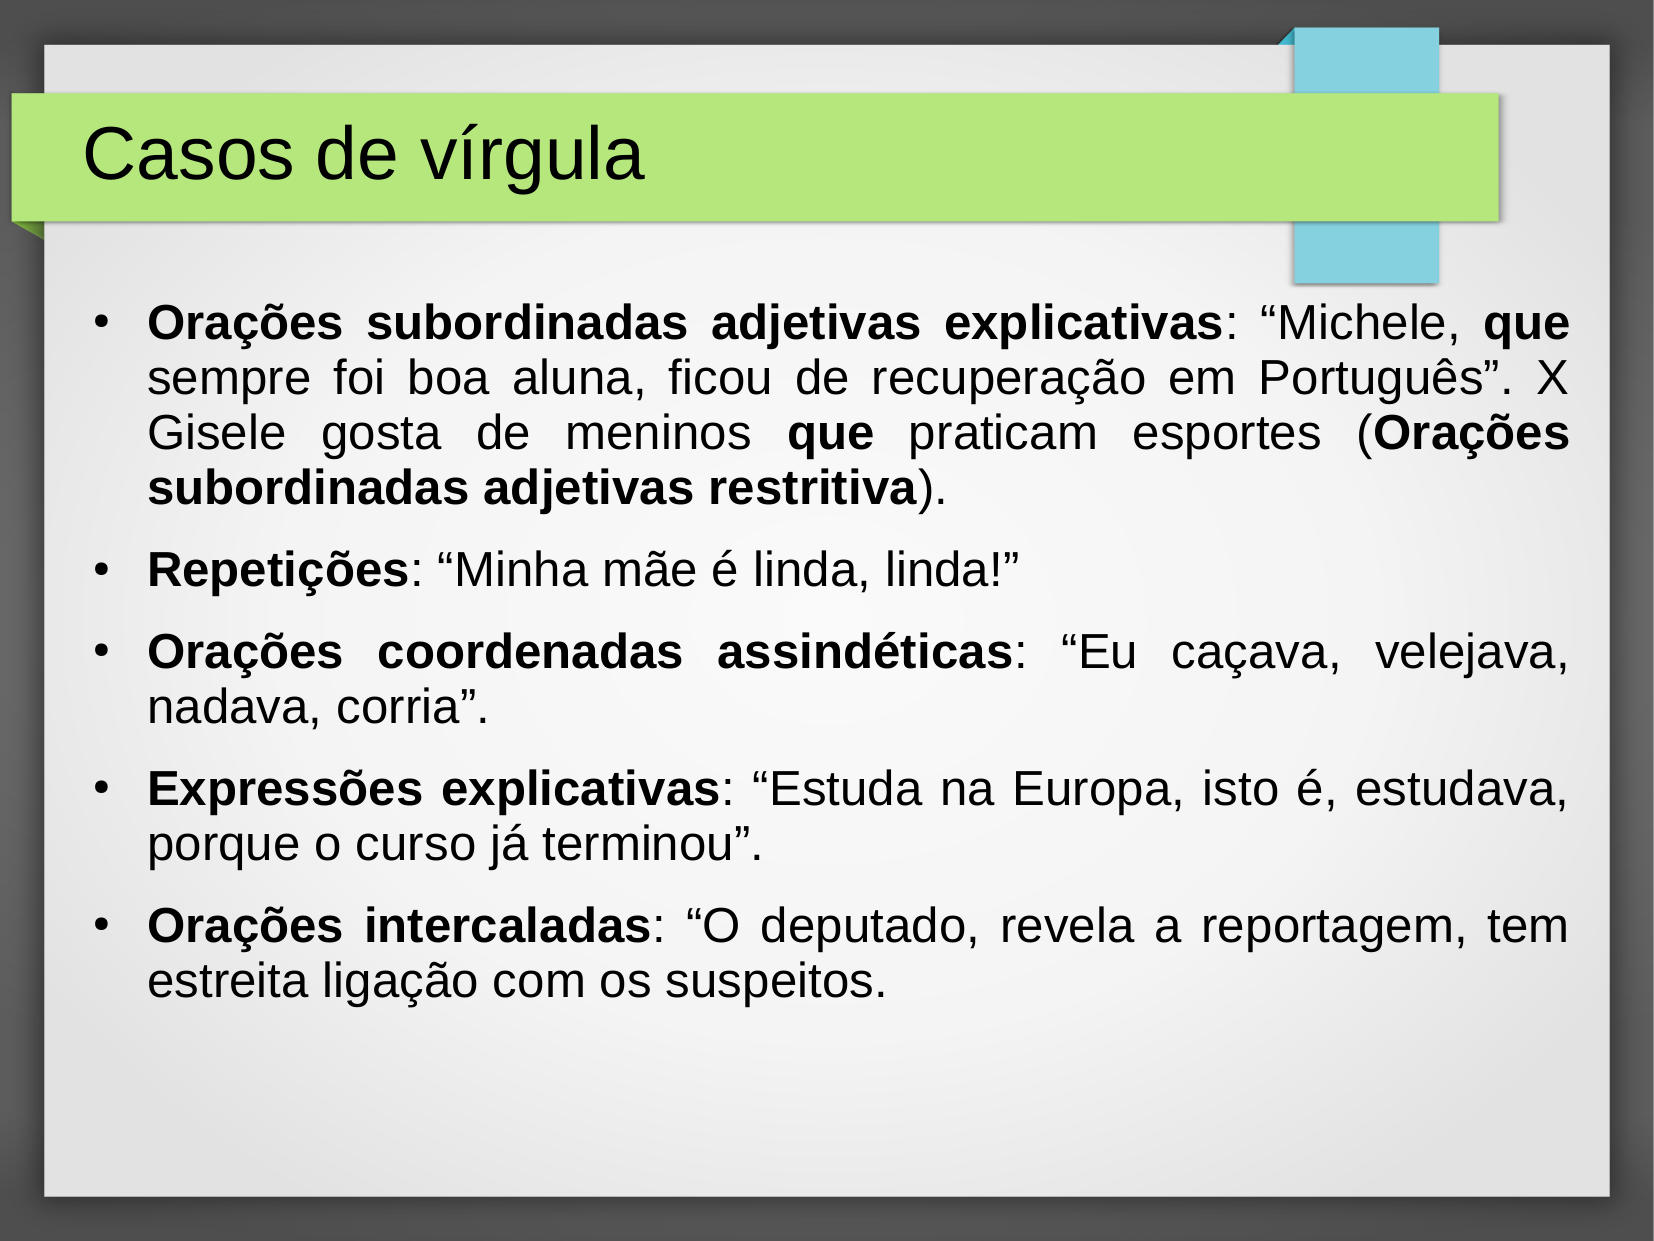

# Casos de vírgula
Orações subordinadas adjetivas explicativas: “Michele, que sempre foi boa aluna, ficou de recuperação em Português”. X Gisele gosta de meninos que praticam esportes (Orações subordinadas adjetivas restritiva).
Repetições: “Minha mãe é linda, linda!”
Orações coordenadas assindéticas: “Eu caçava, velejava, nadava, corria”.
Expressões explicativas: “Estuda na Europa, isto é, estudava, porque o curso já terminou”.
Orações intercaladas: “O deputado, revela a reportagem, tem estreita ligação com os suspeitos.